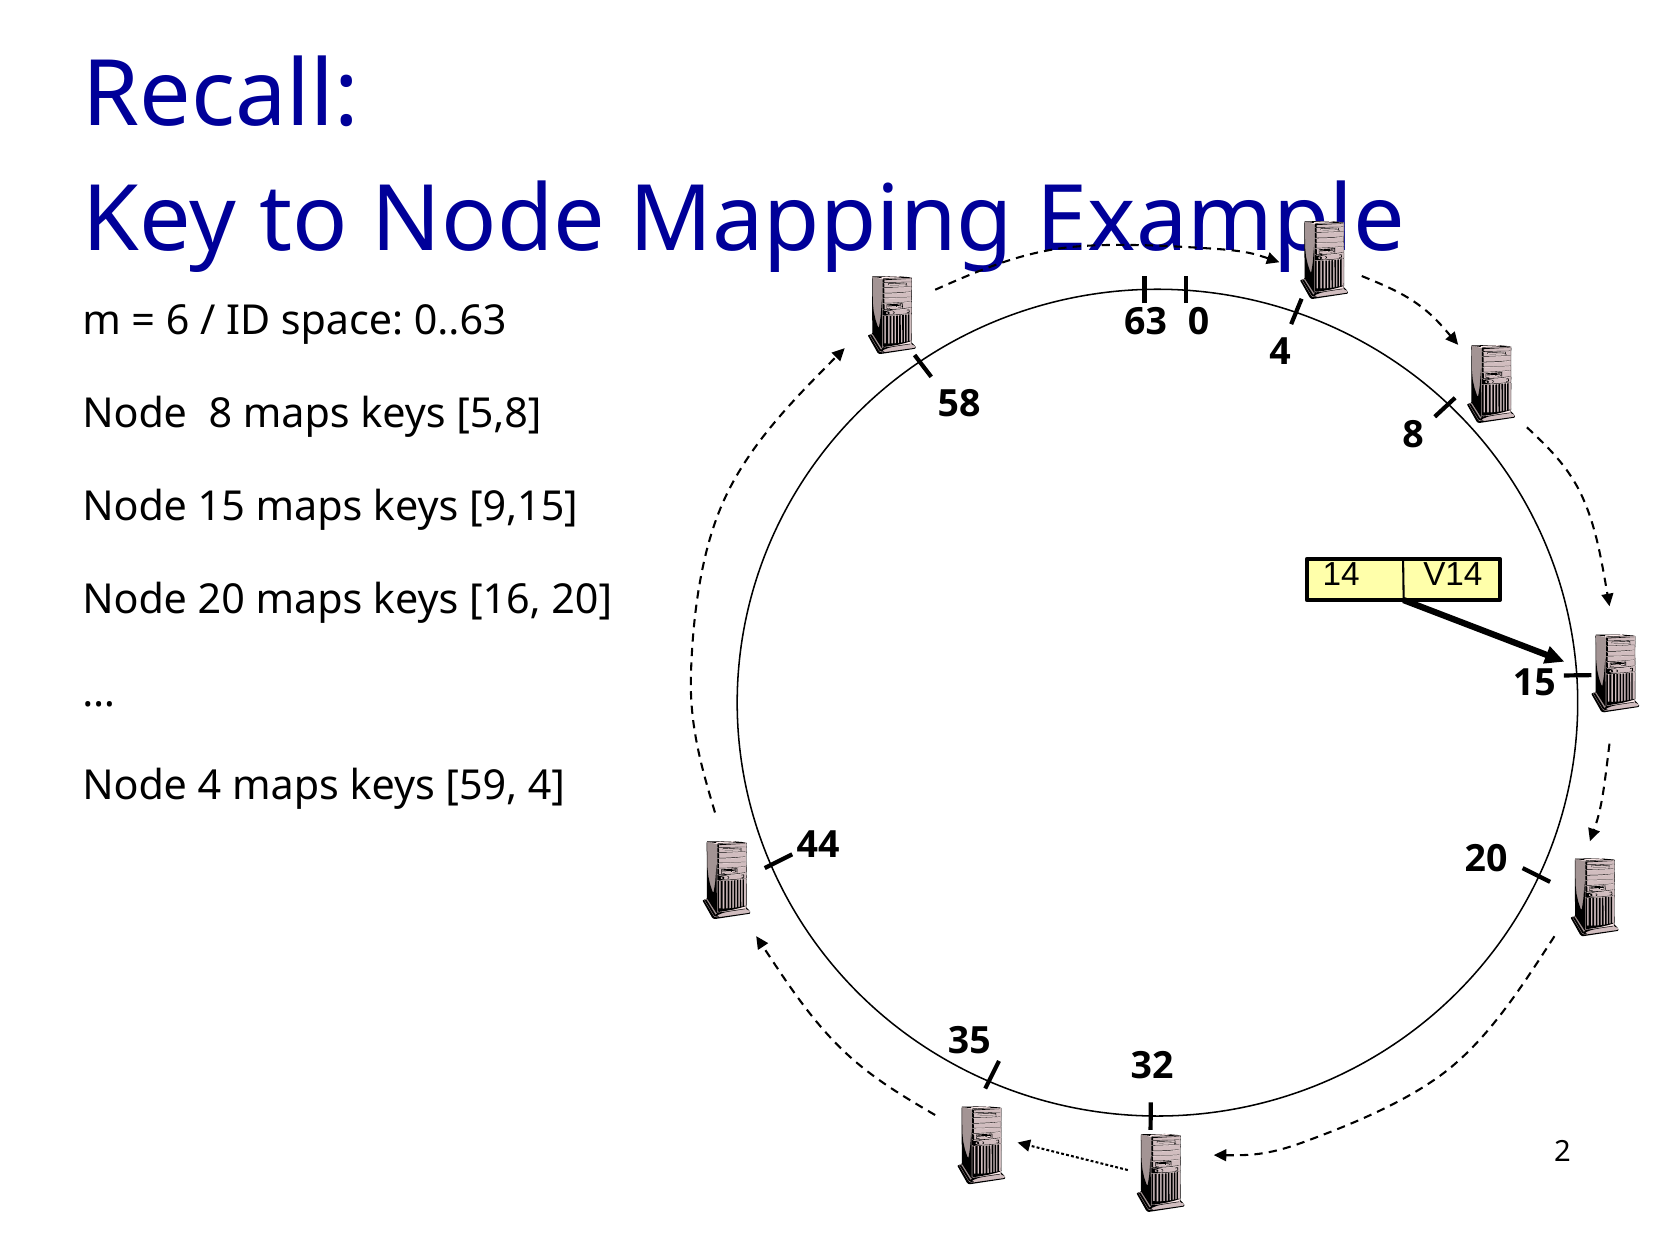

# Recall: Key to Node Mapping Example
63
0
m = 6 / ID space: 0..63
Node 8 maps keys [5,8]
Node 15 maps keys [9,15]
Node 20 maps keys [16, 20]
…
Node 4 maps keys [59, 4]
4
58
8
14
V14
15
44
20
35
32
2